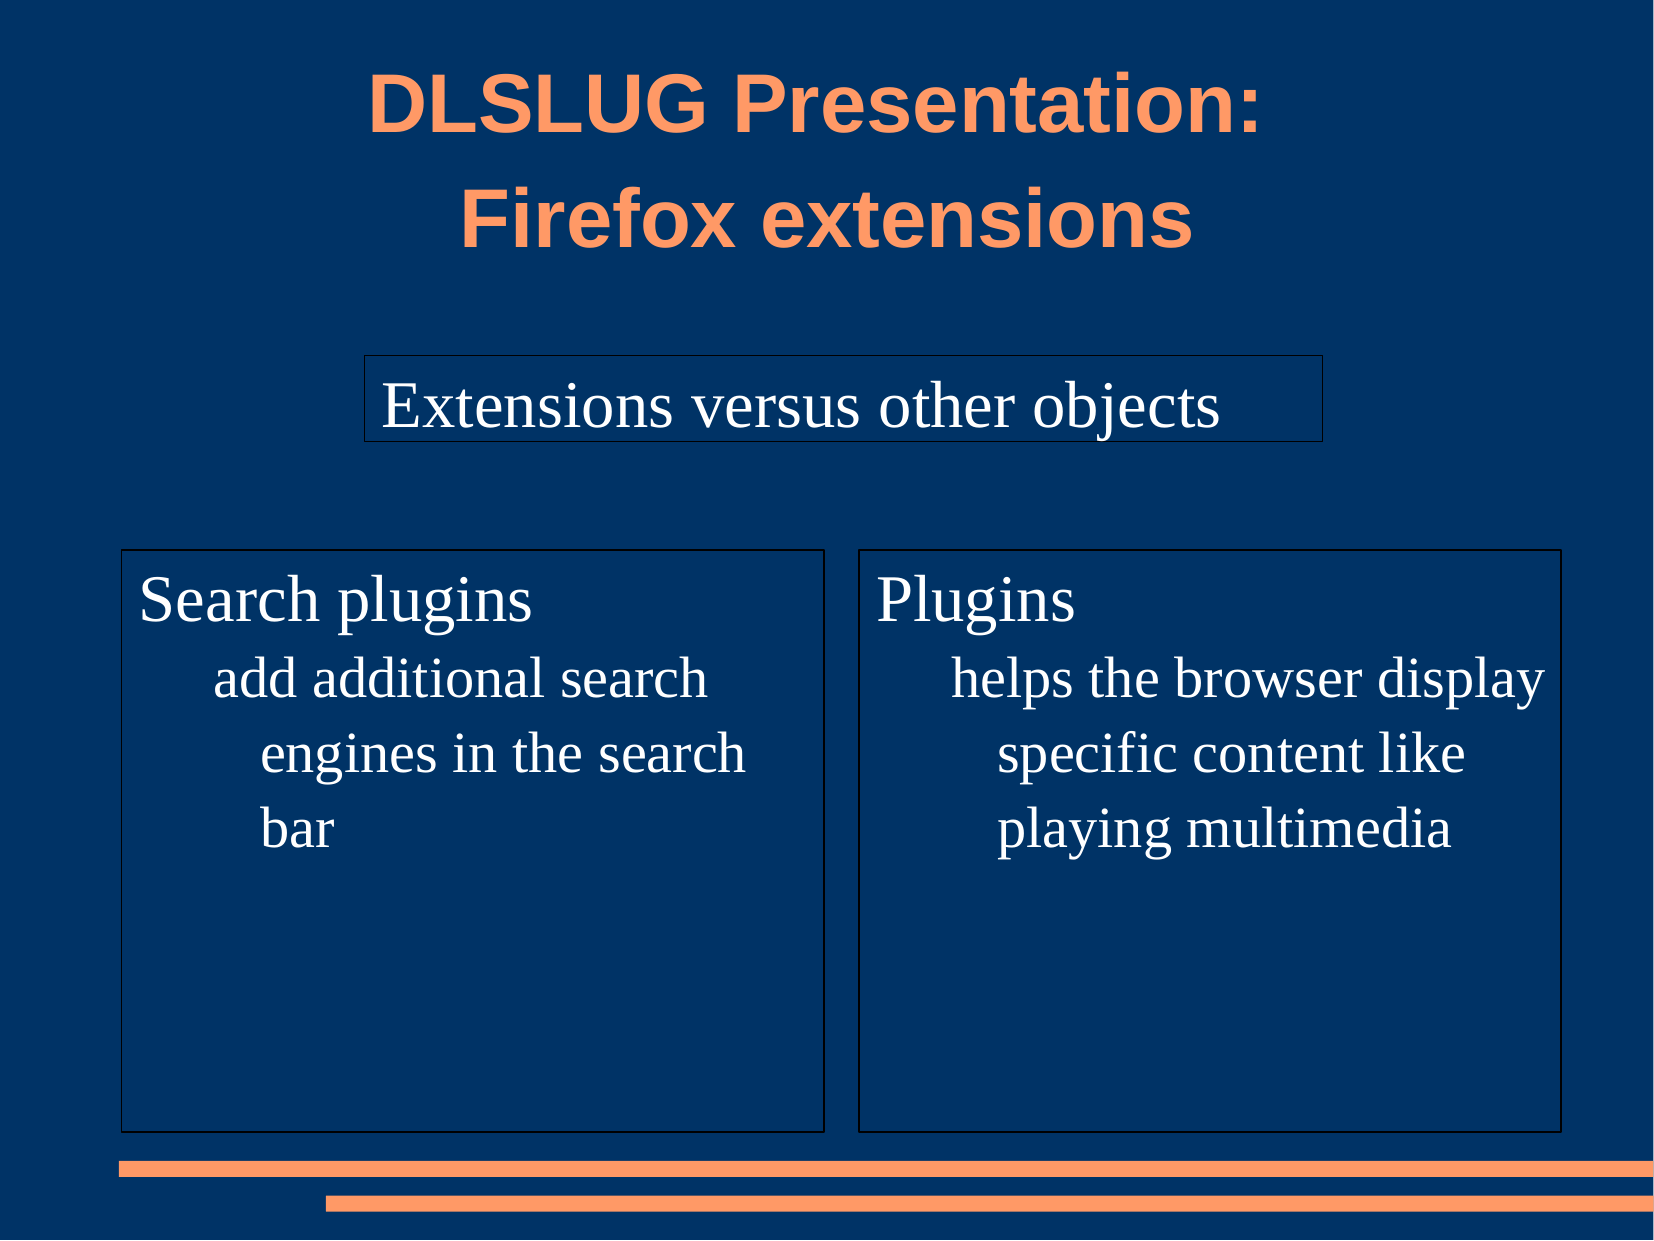

DLSLUG Presentation:
Firefox extensions
Extensions versus other objects
# Search plugins
add additional search engines in the search bar
Plugins
helps the browser display specific content like playing multimedia